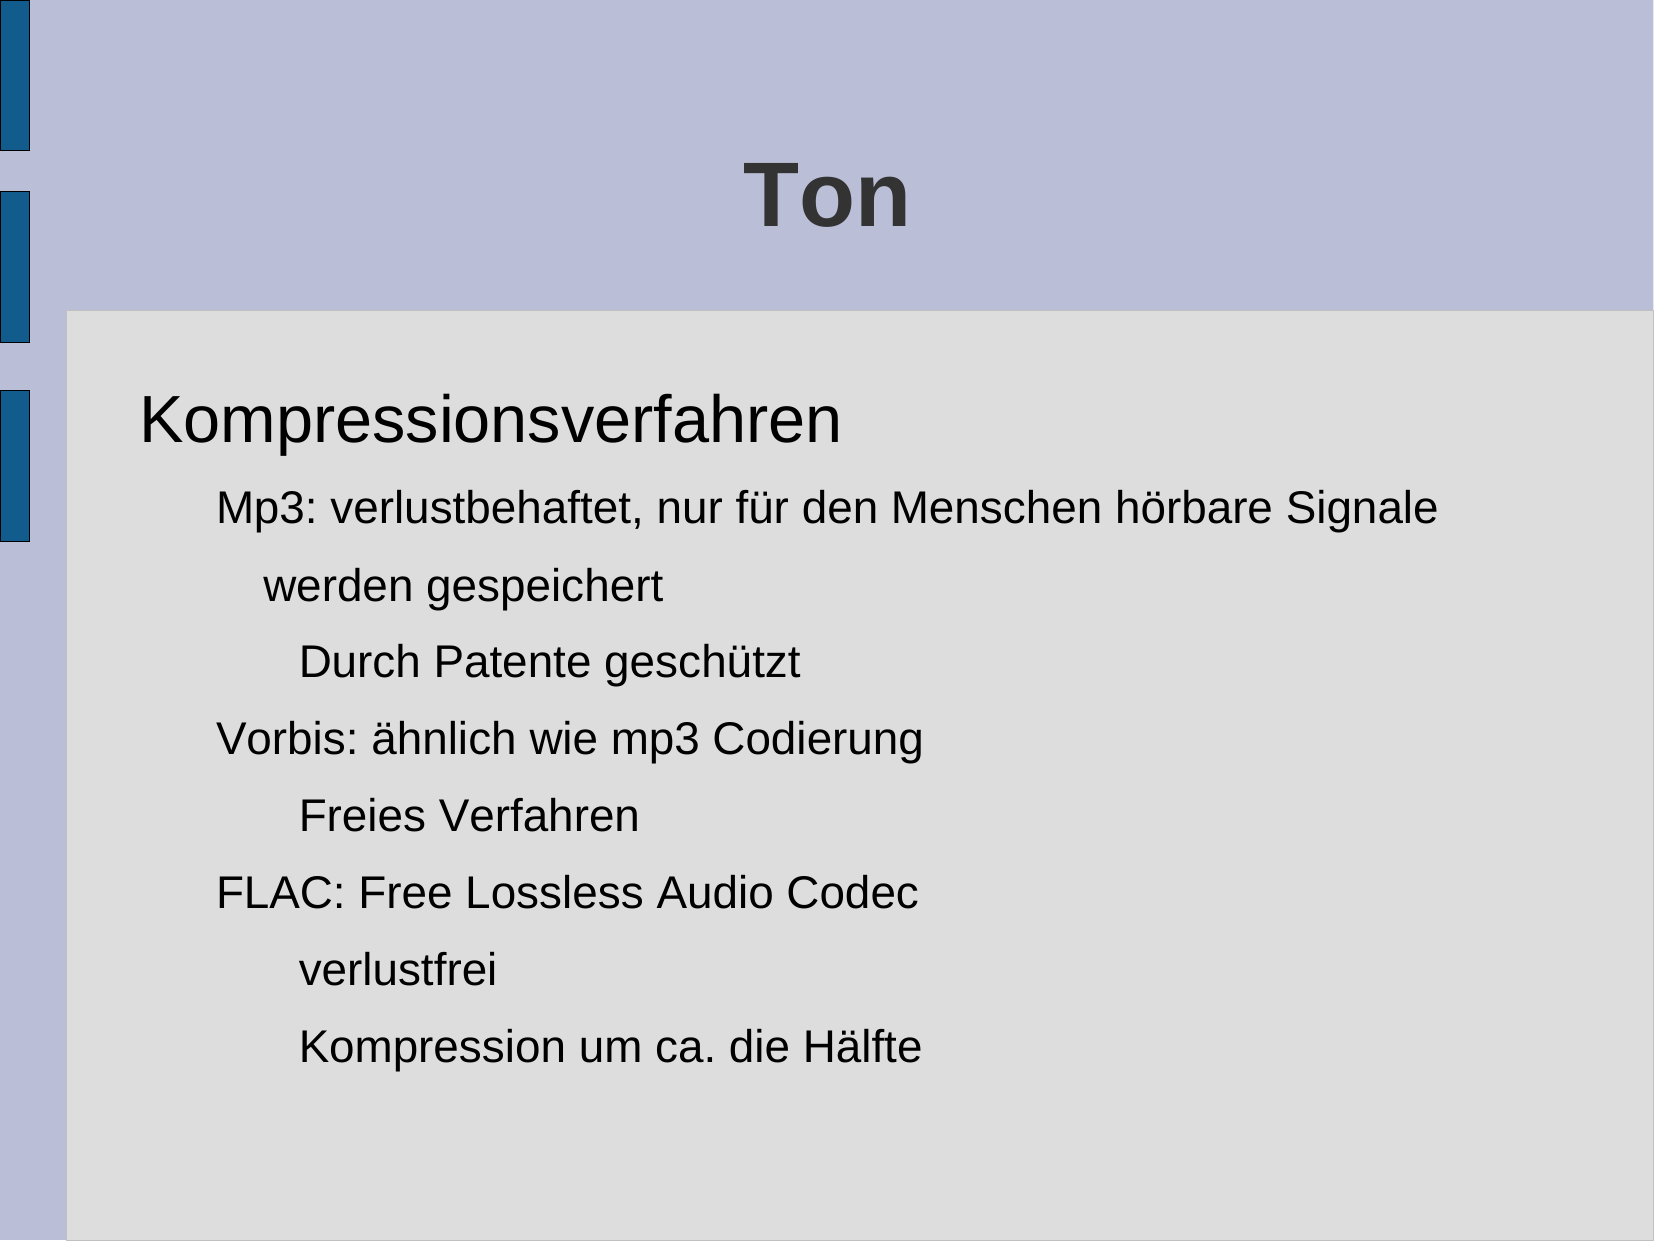

# Ton
Kompressionsverfahren
Mp3: verlustbehaftet, nur für den Menschen hörbare Signale werden gespeichert
Durch Patente geschützt
Vorbis: ähnlich wie mp3 Codierung
Freies Verfahren
FLAC: Free Lossless Audio Codec
verlustfrei
Kompression um ca. die Hälfte